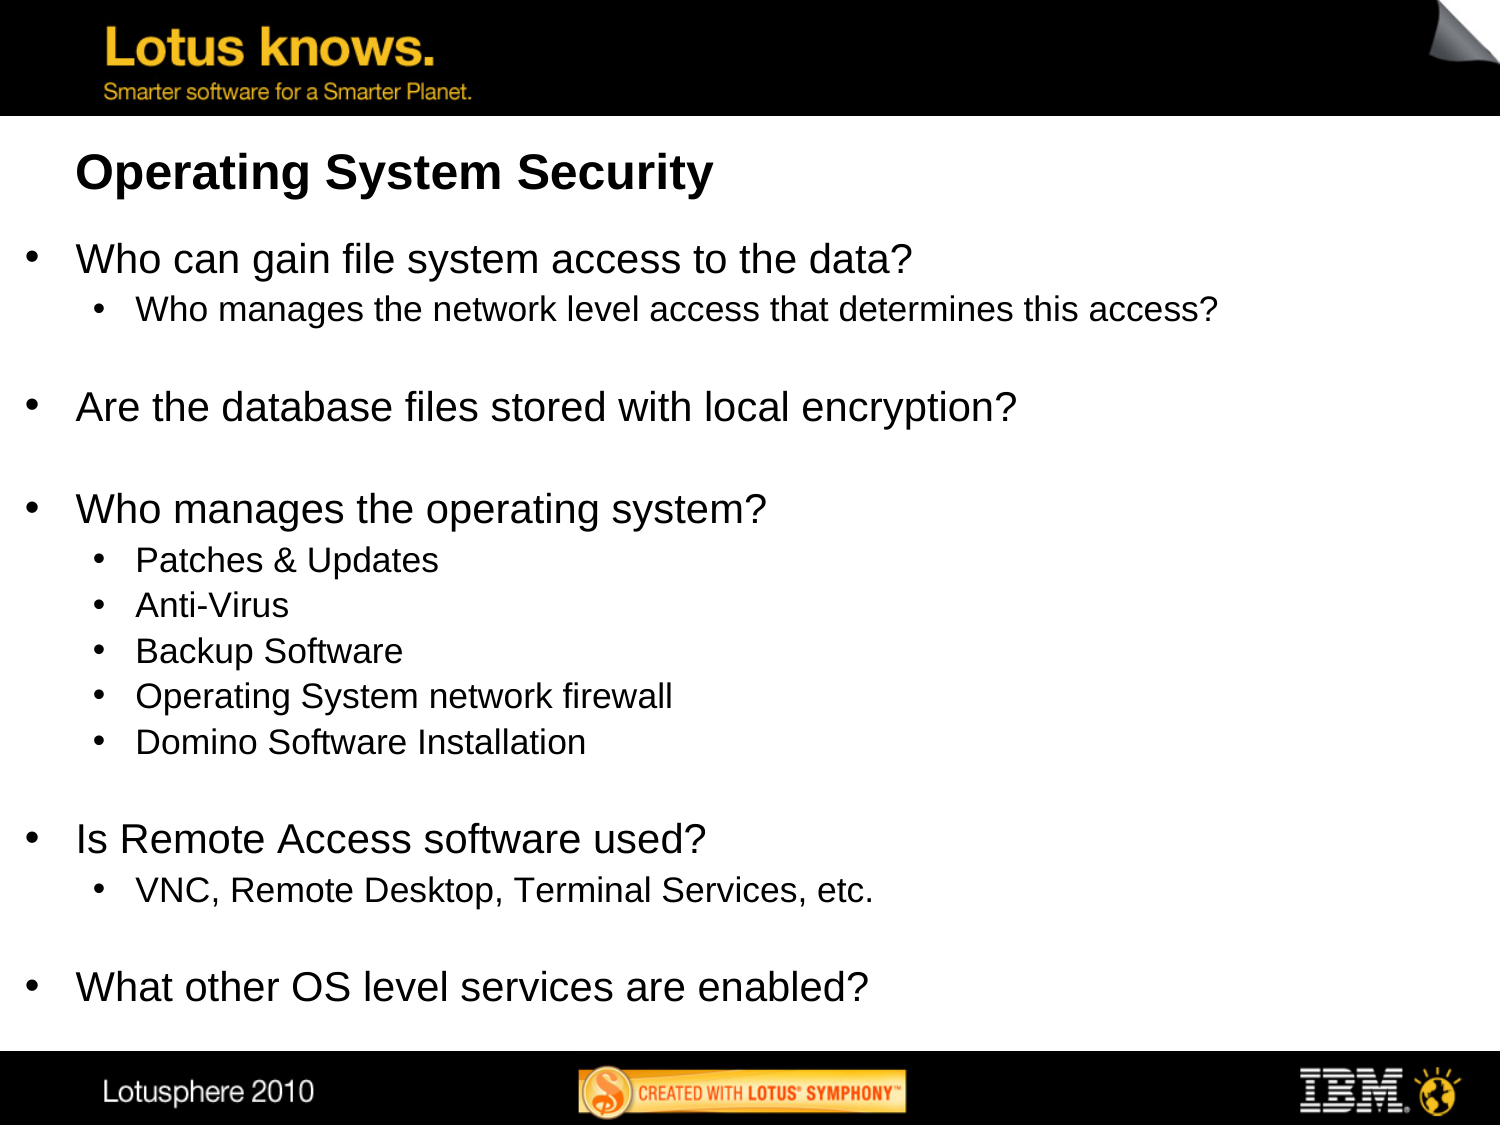

# Operating System Security
Who can gain file system access to the data?
Who manages the network level access that determines this access?
Are the database files stored with local encryption?
Who manages the operating system?
Patches & Updates
Anti-Virus
Backup Software
Operating System network firewall
Domino Software Installation
Is Remote Access software used?
VNC, Remote Desktop, Terminal Services, etc.
What other OS level services are enabled?